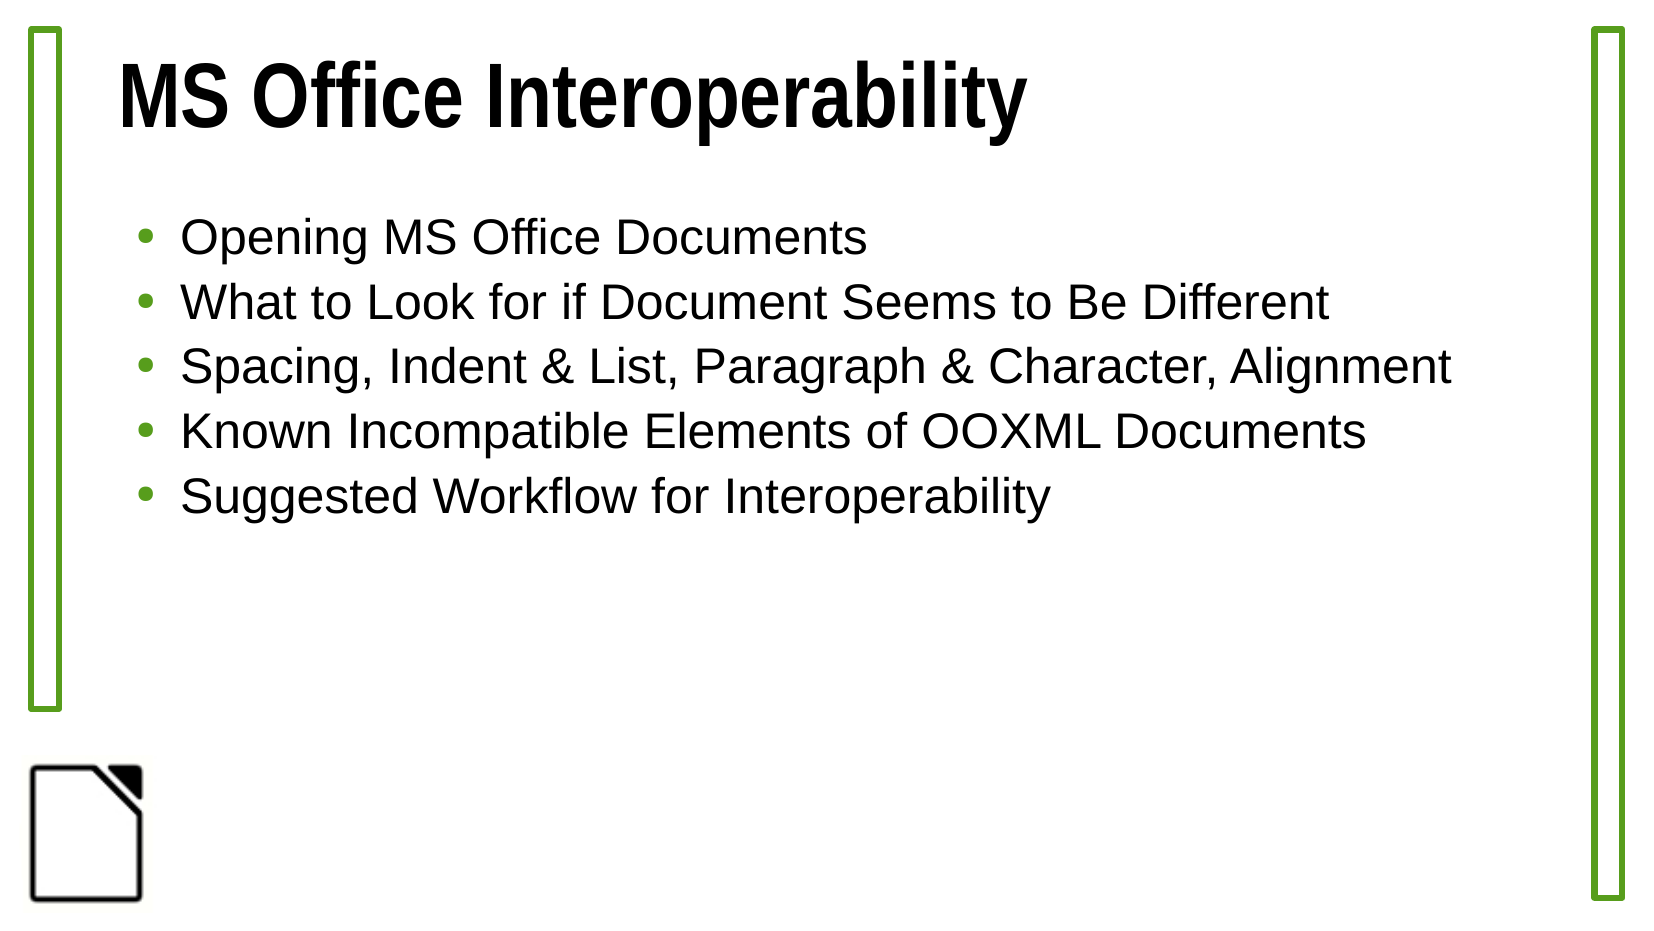

# MS Office Interoperability
Opening MS Office Documents
What to Look for if Document Seems to Be Different
Spacing, Indent & List, Paragraph & Character, Alignment
Known Incompatible Elements of OOXML Documents
Suggested Workflow for Interoperability